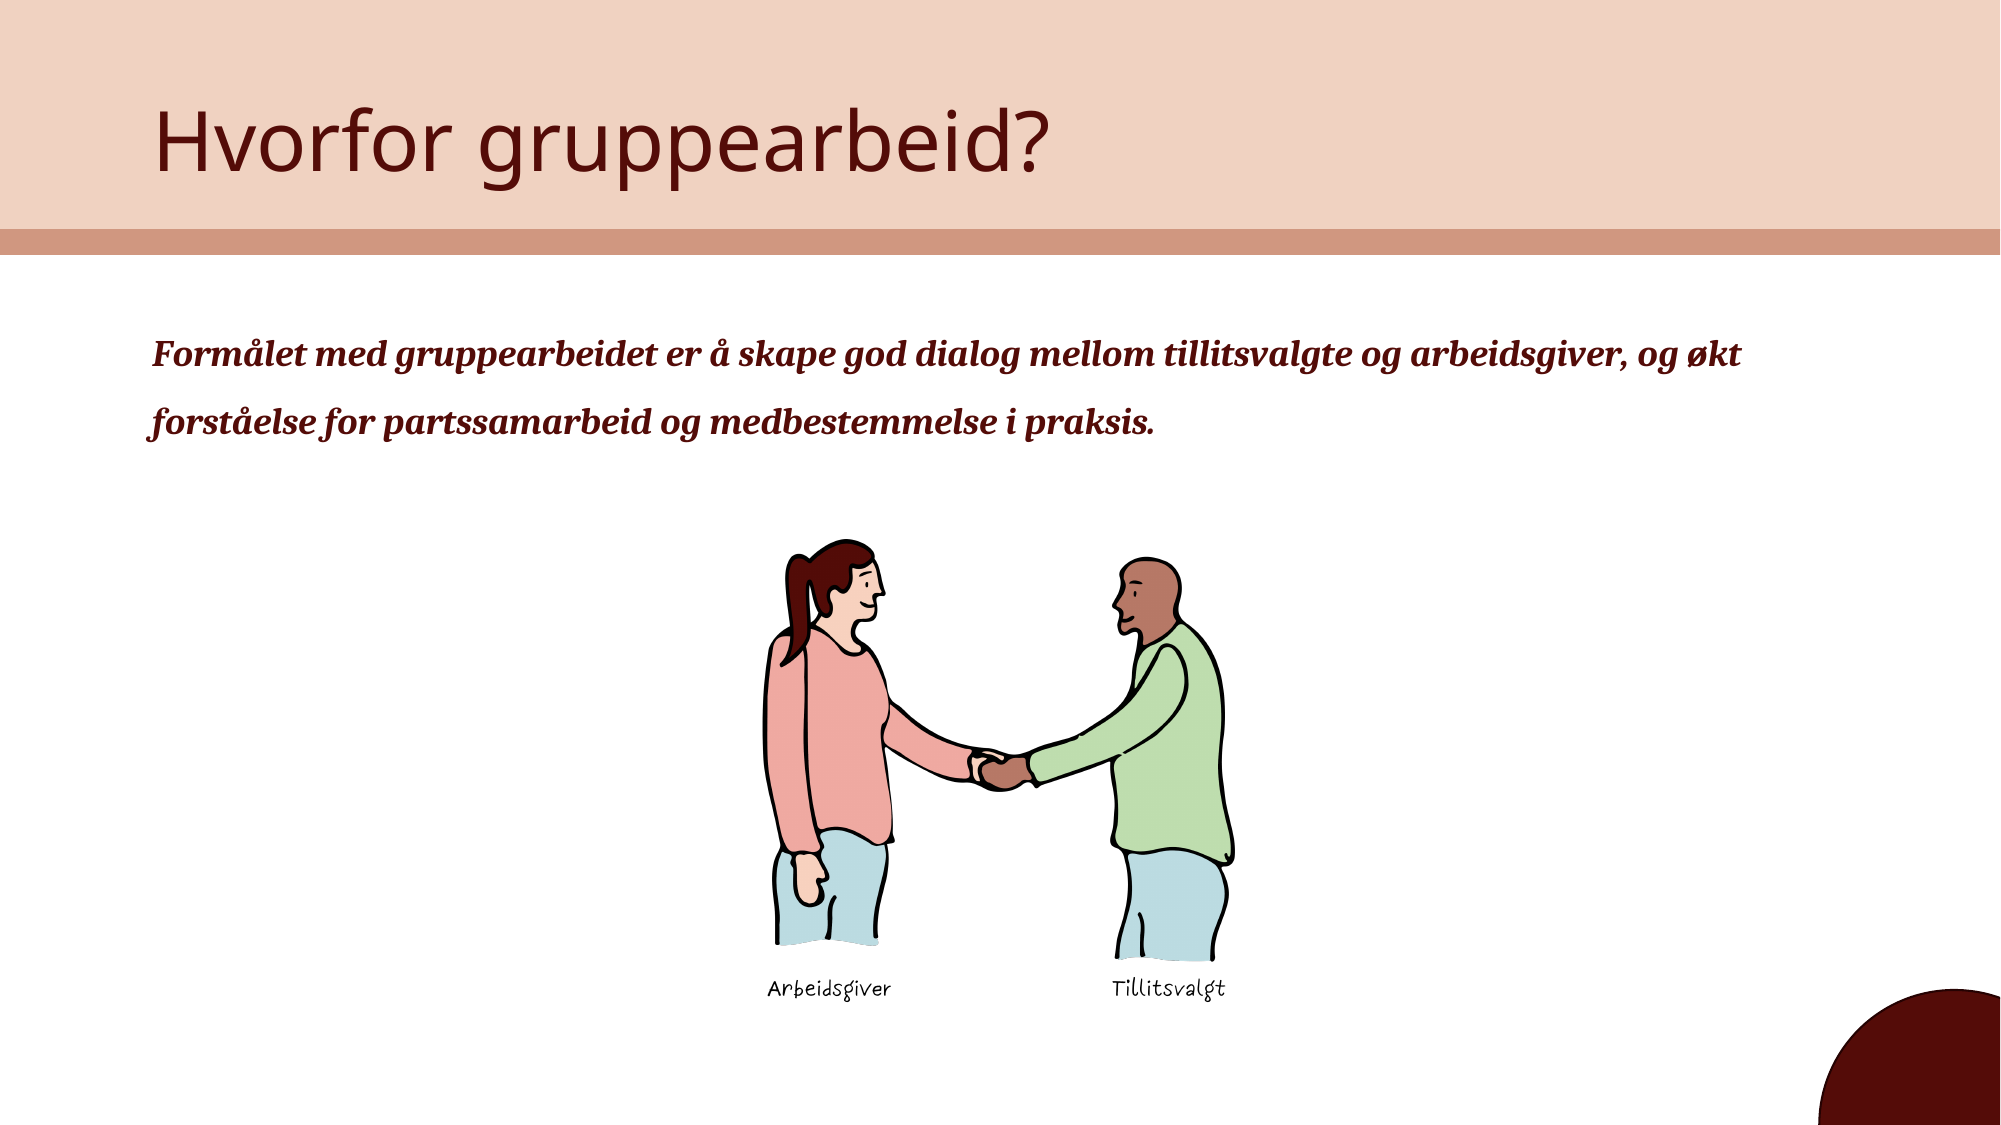

# Hvorfor gruppearbeid?
Formålet med gruppearbeidet er å skape god dialog mellom tillitsvalgte og arbeidsgiver, og økt forståelse for partssamarbeid og medbestemmelse i praksis.
3